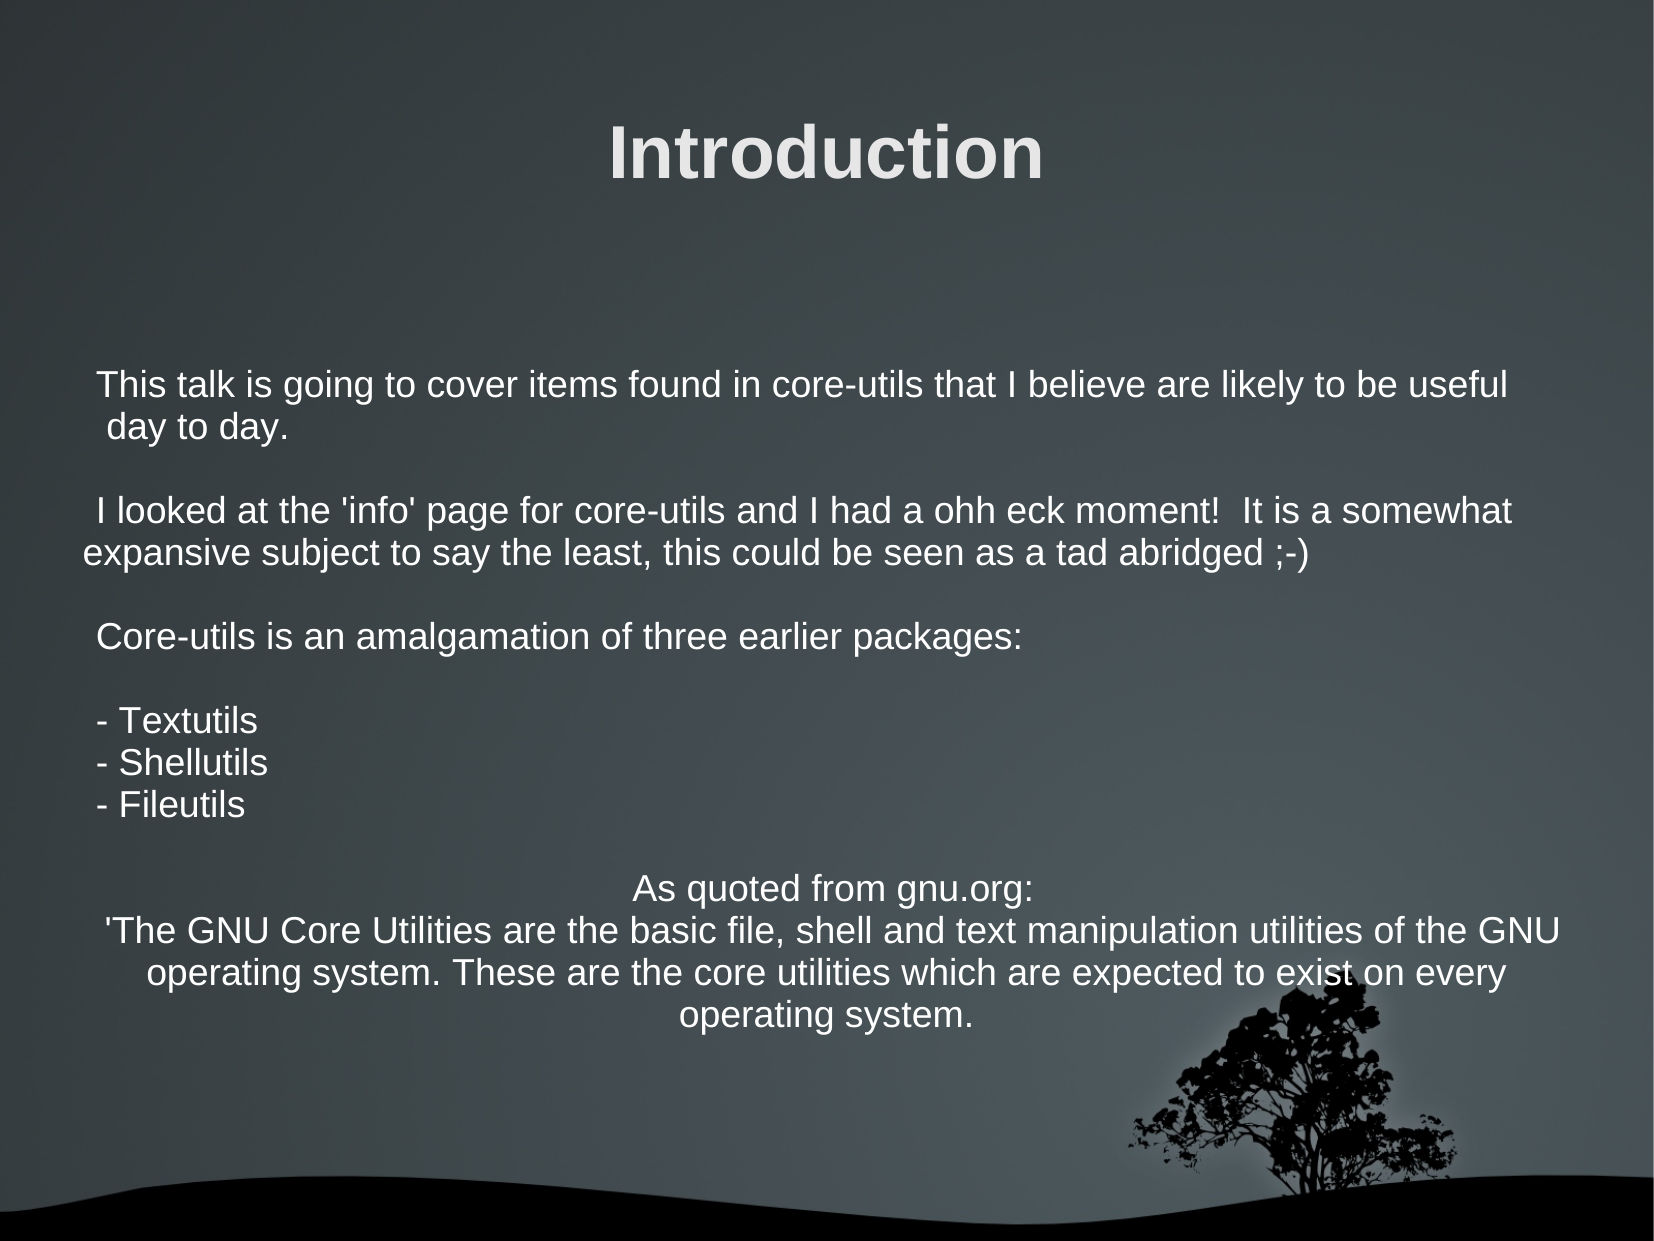

# Introduction
This talk is going to cover items found in core-utils that I believe are likely to be useful
 day to day.
I looked at the 'info' page for core-utils and I had a ohh eck moment! It is a somewhat expansive subject to say the least, this could be seen as a tad abridged ;-)
Core-utils is an amalgamation of three earlier packages:
- Textutils
- Shellutils
- Fileutils
As quoted from gnu.org:
'The GNU Core Utilities are the basic file, shell and text manipulation utilities of the GNU operating system. These are the core utilities which are expected to exist on every operating system.